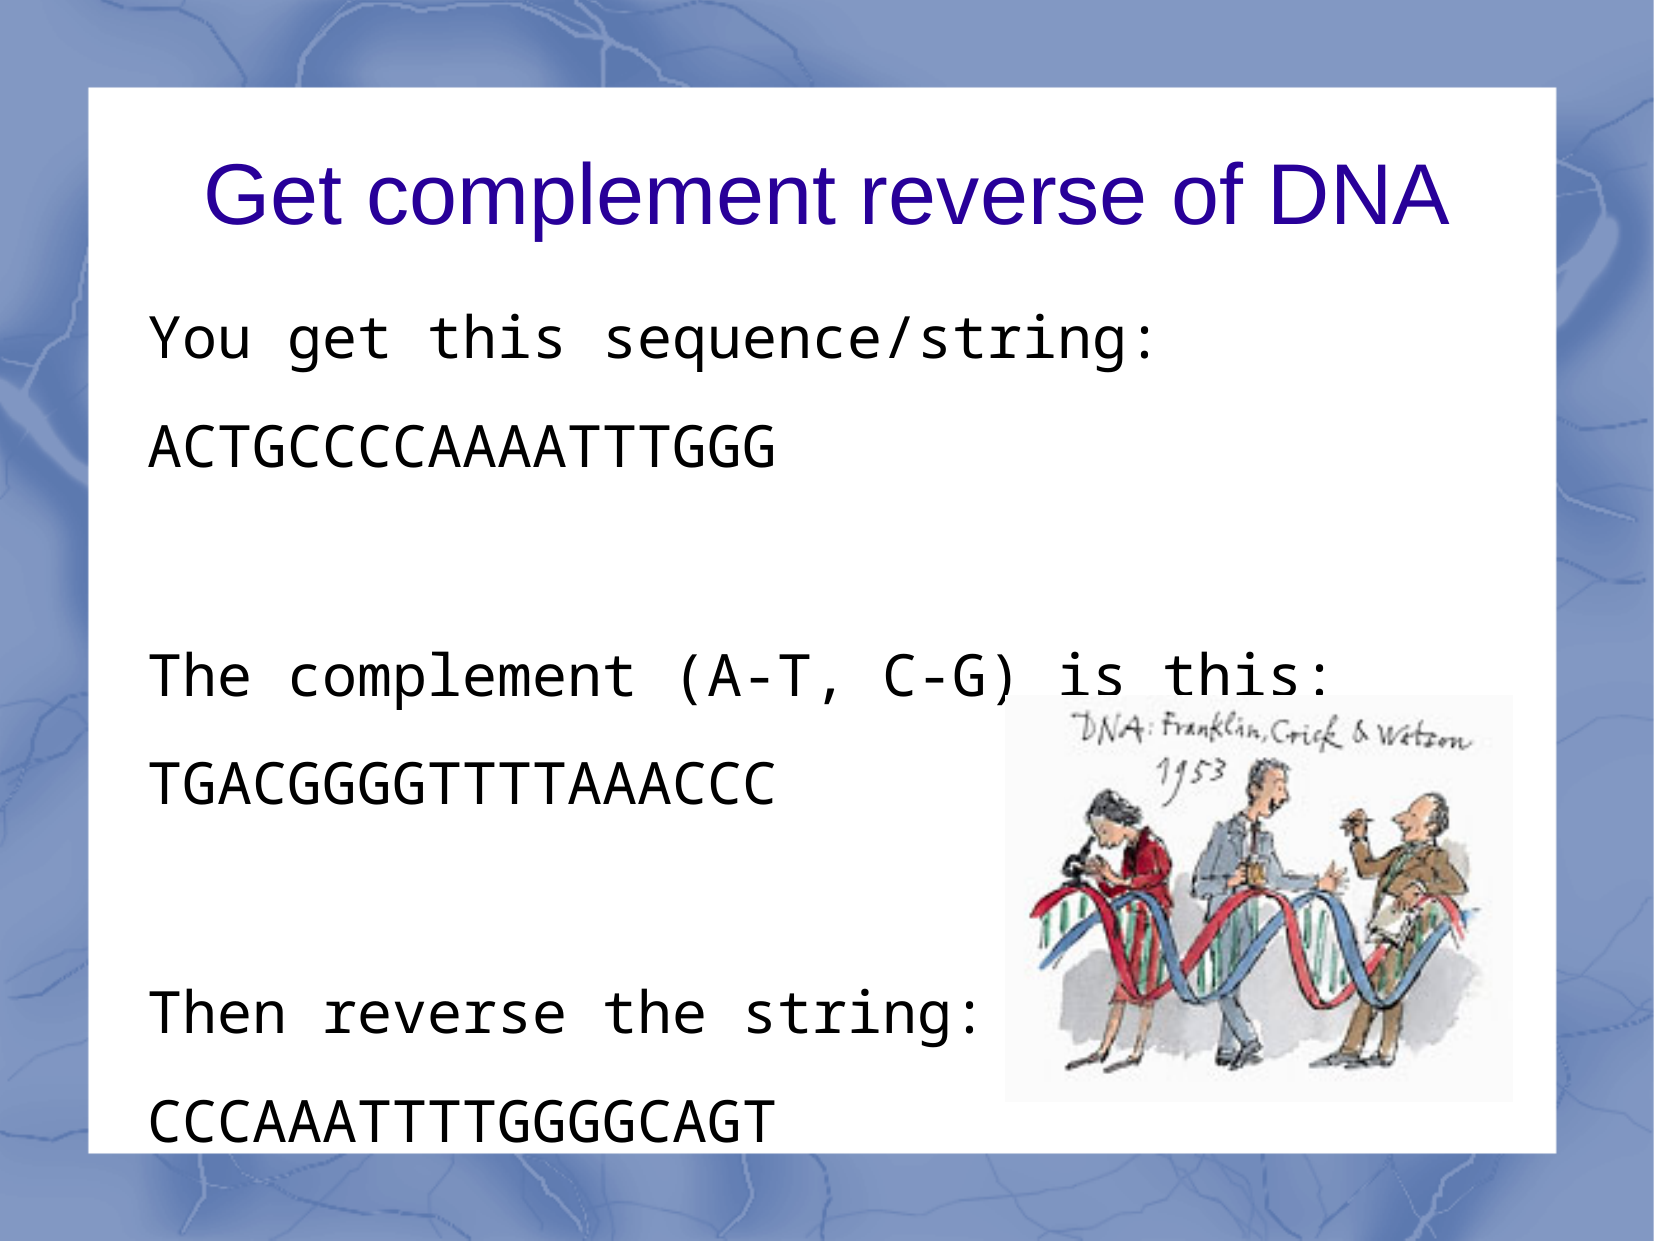

# Get complement reverse of DNA
You get this sequence/string:
ACTGCCCCAAAATTTGGG
The complement (A-T, C-G) is this:
TGACGGGGTTTTAAACCC
Then reverse the string:
CCCAAATTTTGGGGCAGT